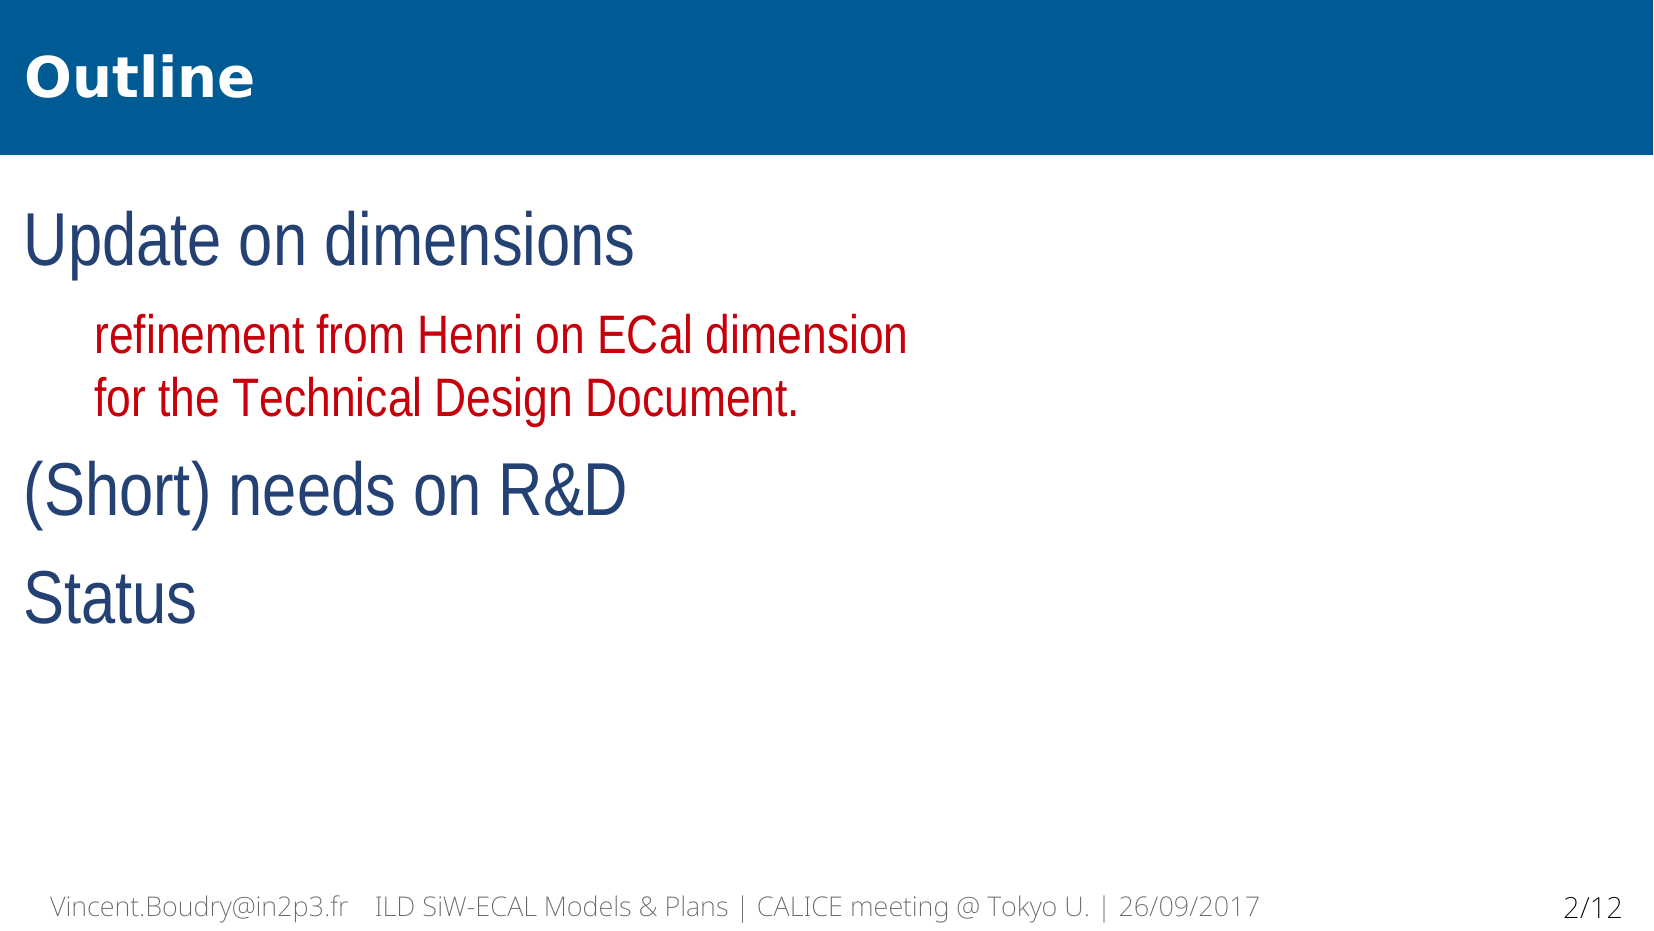

# Outline
Update on dimensions
refinement from Henri on ECal dimension
for the Technical Design Document.
(Short) needs on R&D
Status
ILD SiW-ECAL Models & Plans | CALICE meeting @ Tokyo U. | 26/09/2017
2